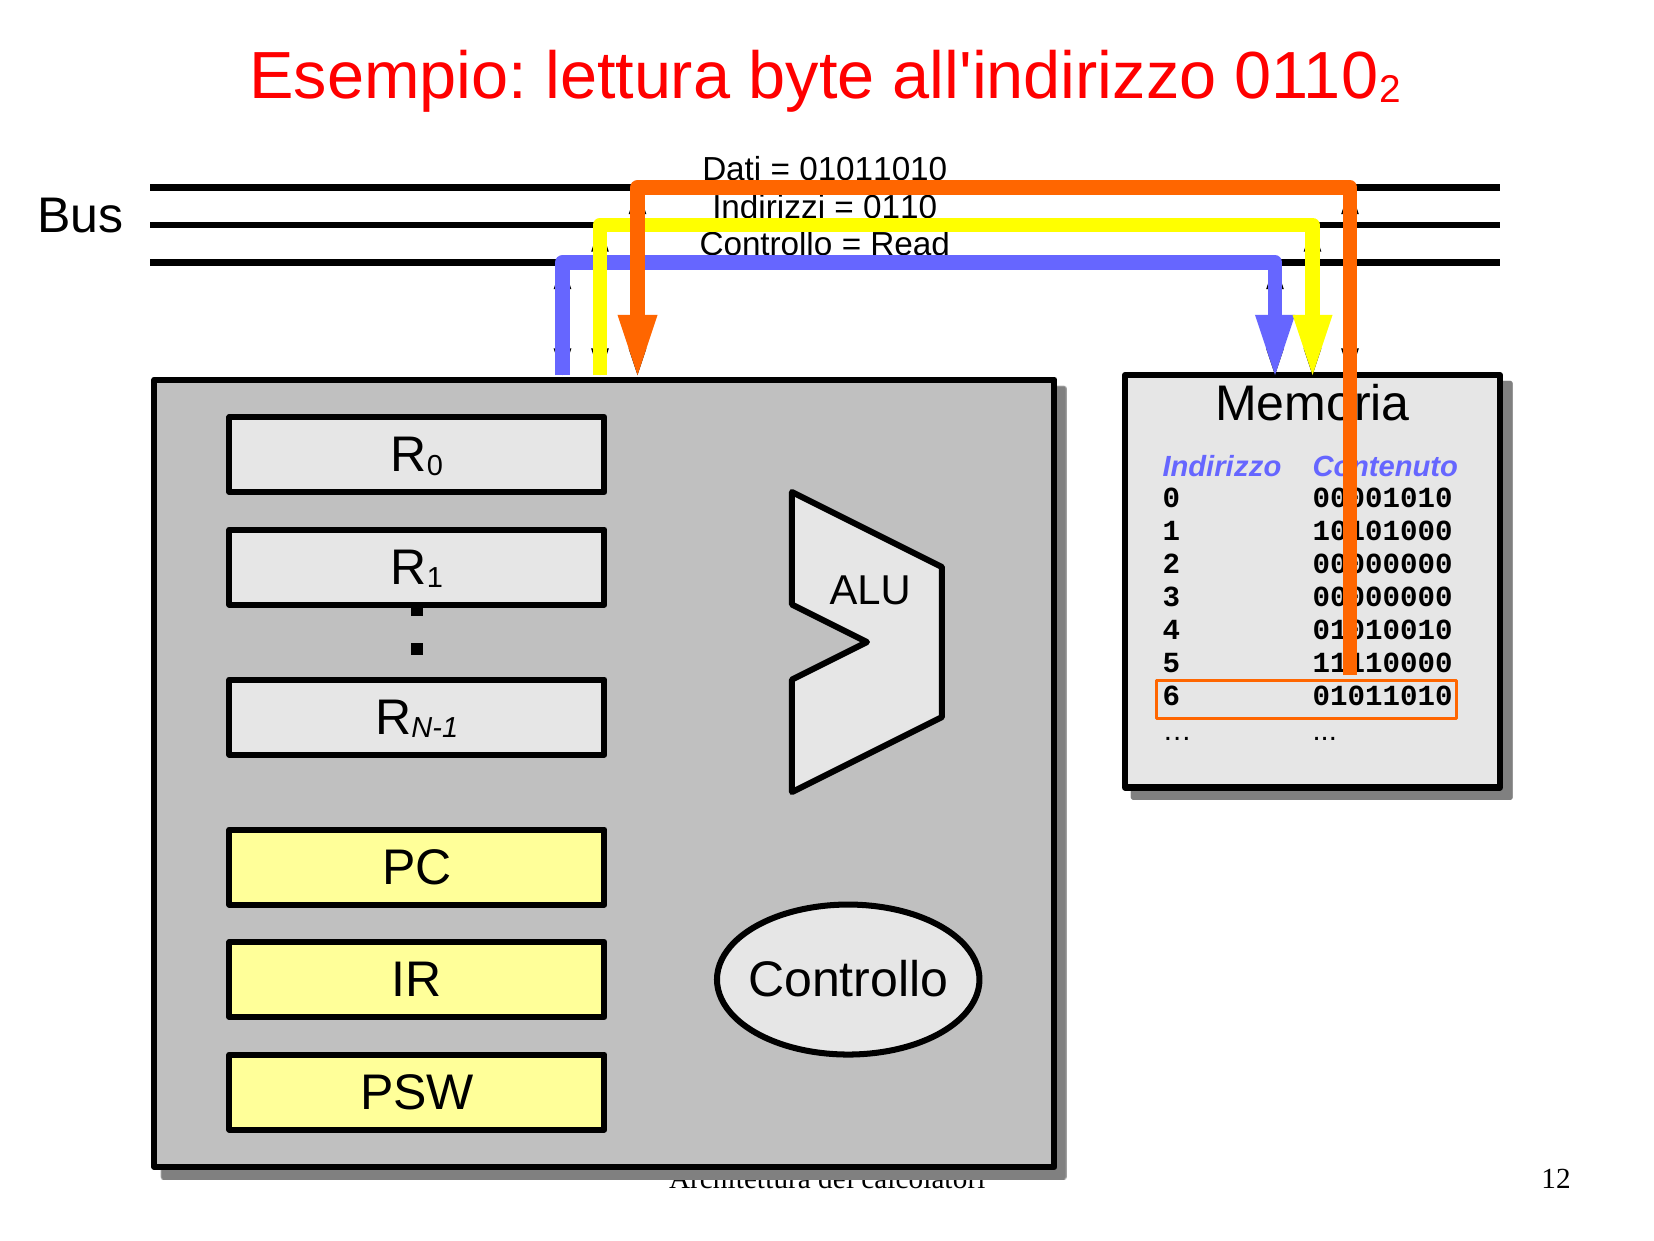

# Esempio: lettura byte all'indirizzo 01102
Bus
Dati = 01011010
Indirizzi = 0110
Controllo = Read
Memoria
R0
Indirizzo	Contenuto
0		00001010
1		10101000
2		00000000
3		00000000
4		01010010
5		11110000
6		01011010
…		...
R1
ALU
RN-1
PC
Controllo
IR
PSW
Architettura dei calcolatori
12